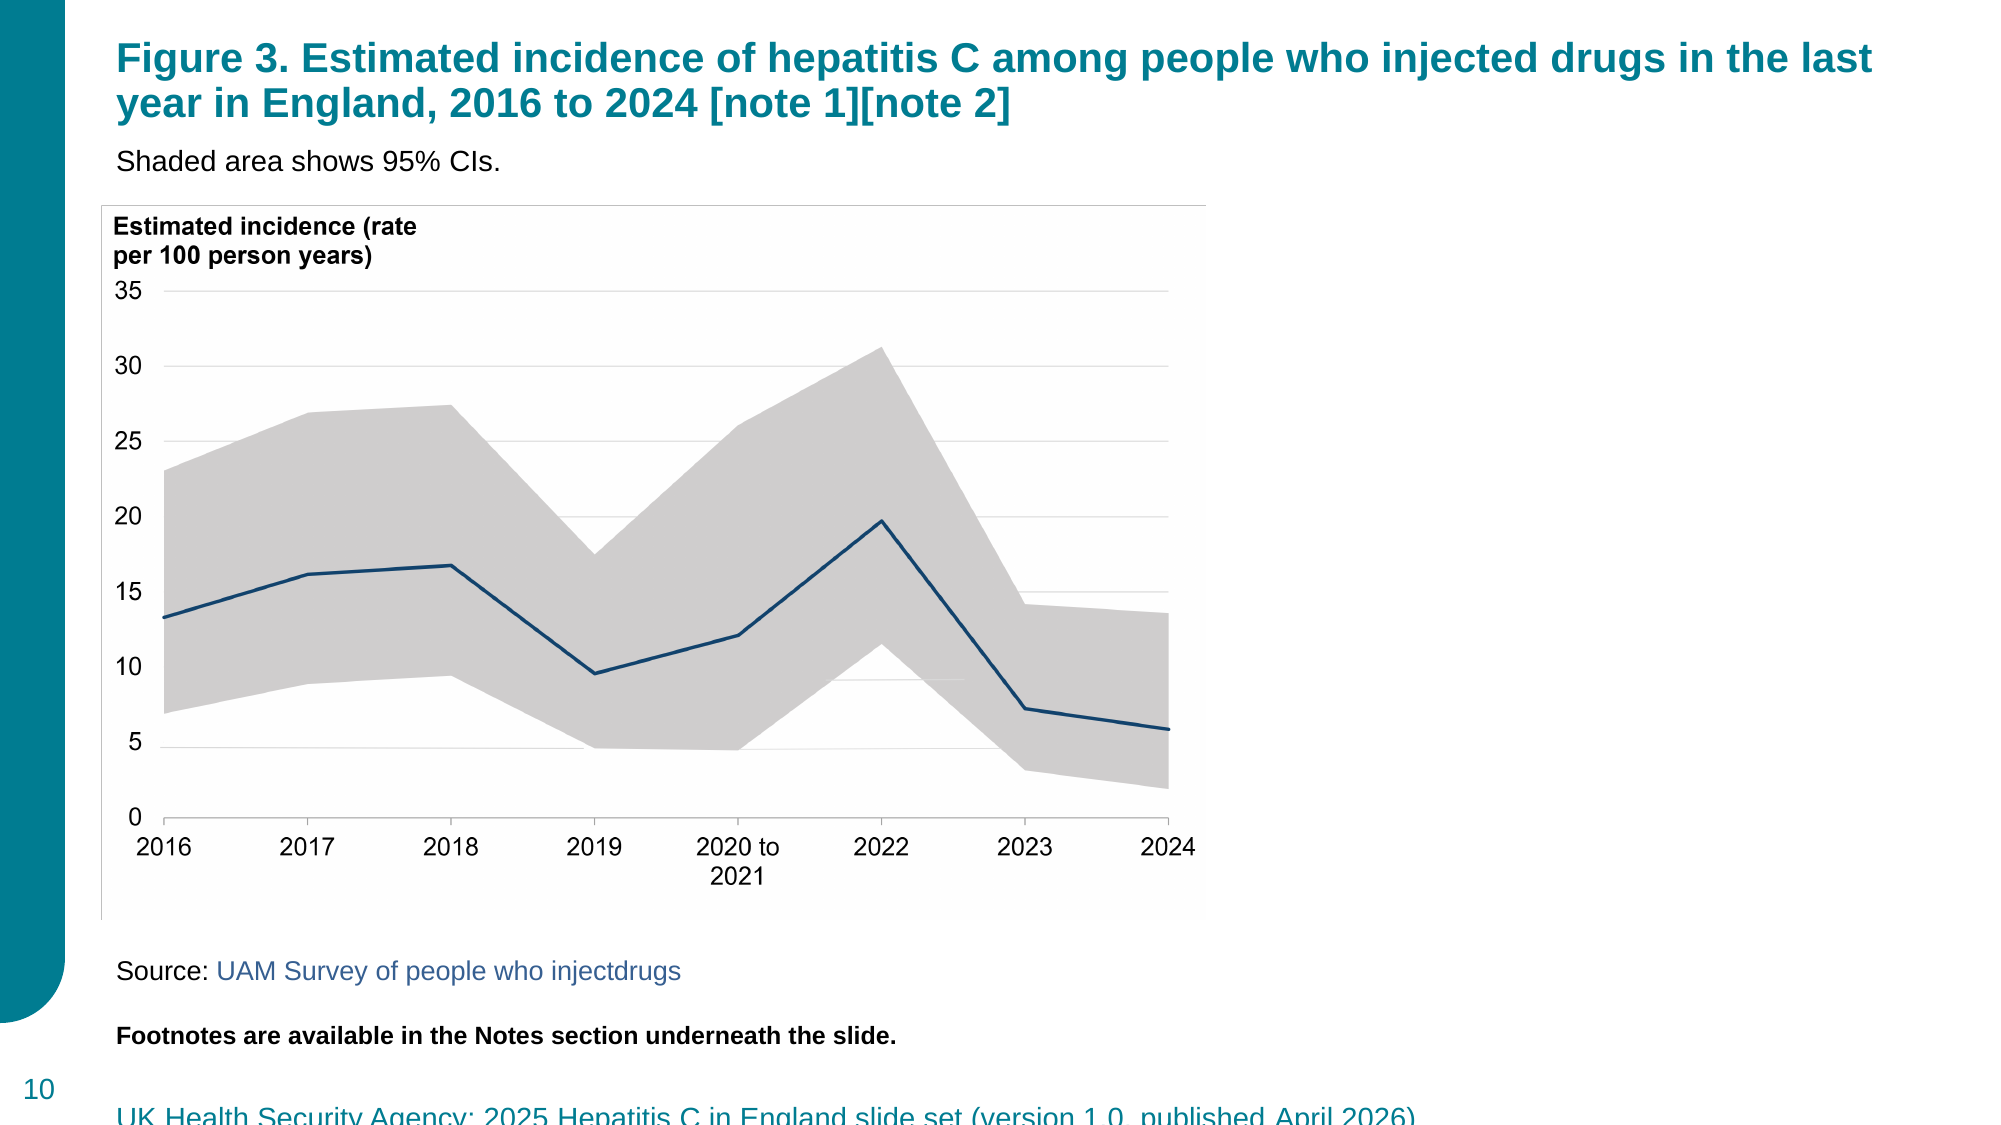

# Figure 3. Estimated incidence of hepatitis C among people who injected drugs in the last year in England, 2016 to 2024 [note 1][note 2]
Shaded area shows 95% CIs.
Source: UAM Survey of people who injectdrugs
Footnotes are available in the Notes section underneath the slide.
UK Health Security Agency: 2025 Hepatitis C in England slide set (version 1.0, published April 2026)
10